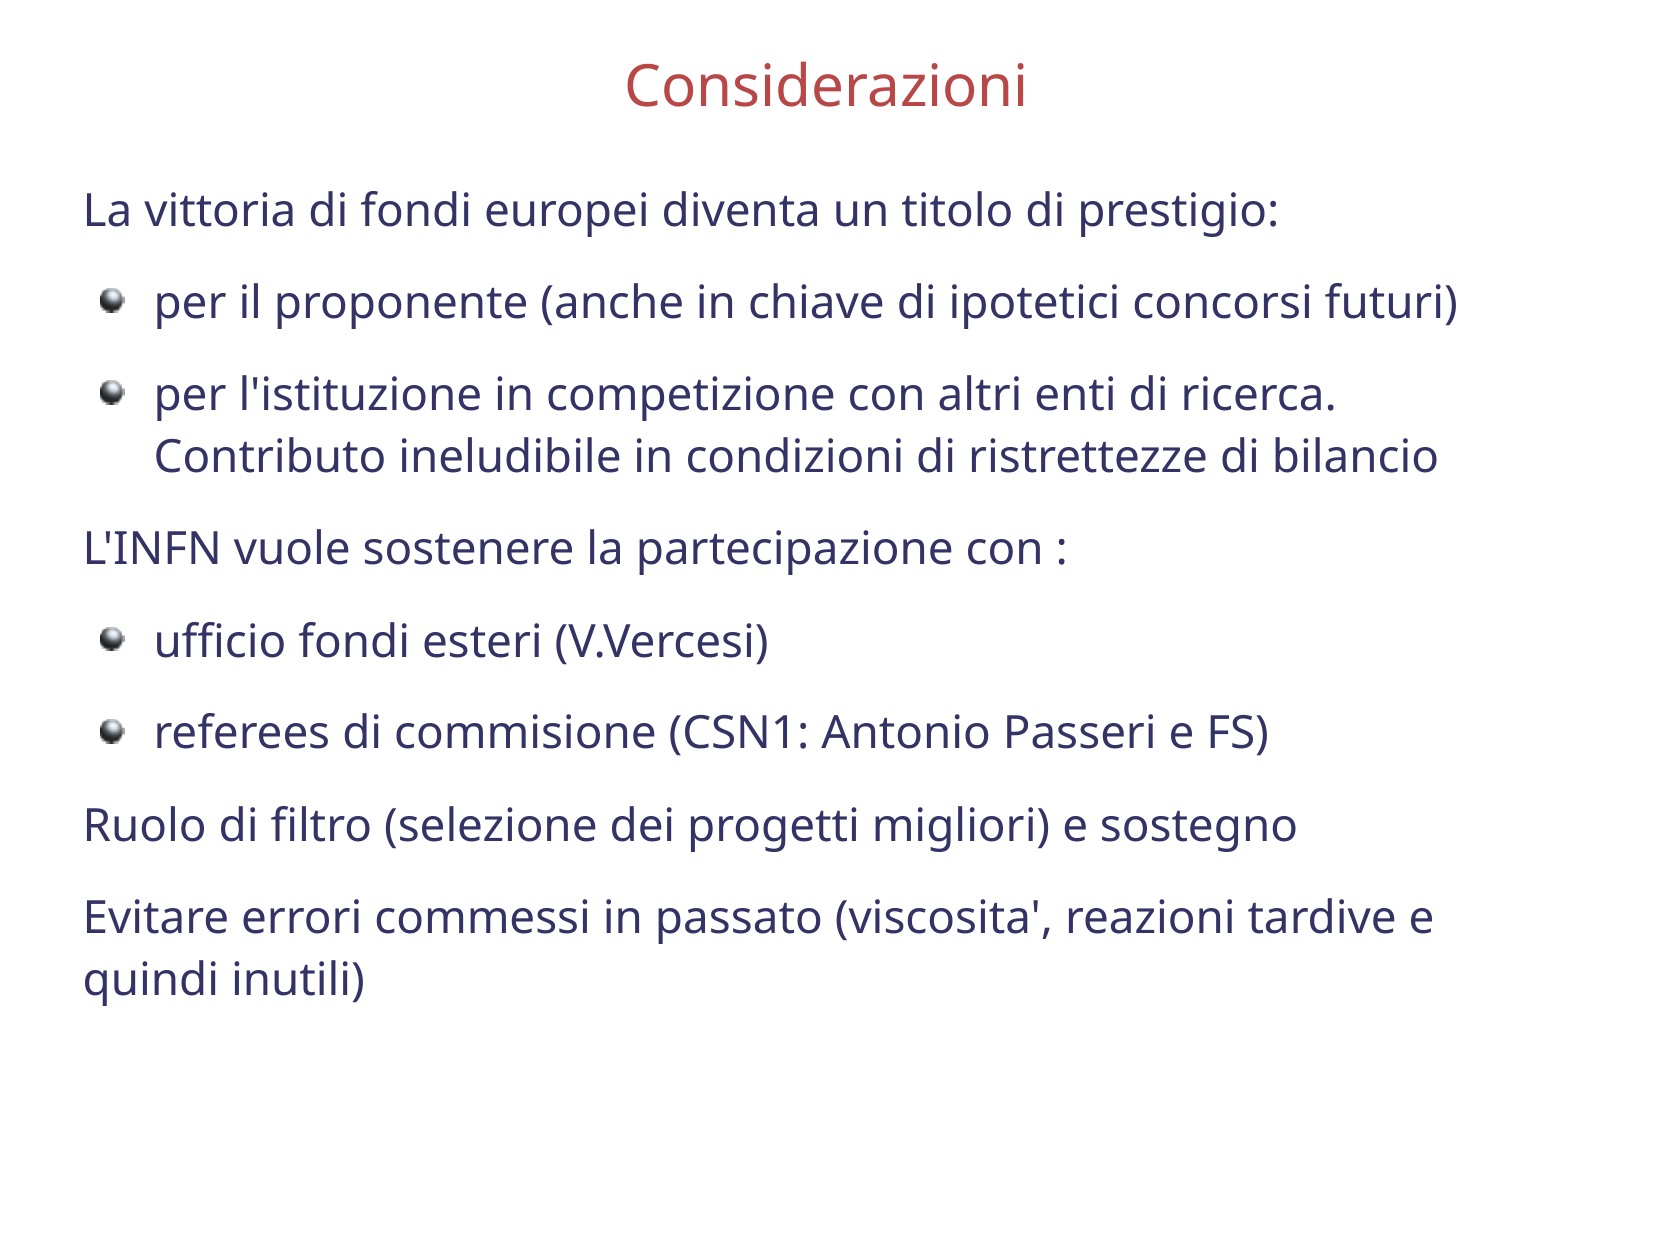

# Considerazioni
La vittoria di fondi europei diventa un titolo di prestigio:
per il proponente (anche in chiave di ipotetici concorsi futuri)
per l'istituzione in competizione con altri enti di ricerca. Contributo ineludibile in condizioni di ristrettezze di bilancio
L'INFN vuole sostenere la partecipazione con :
ufficio fondi esteri (V.Vercesi)
referees di commisione (CSN1: Antonio Passeri e FS)
Ruolo di filtro (selezione dei progetti migliori) e sostegno
Evitare errori commessi in passato (viscosita', reazioni tardive e quindi inutili)